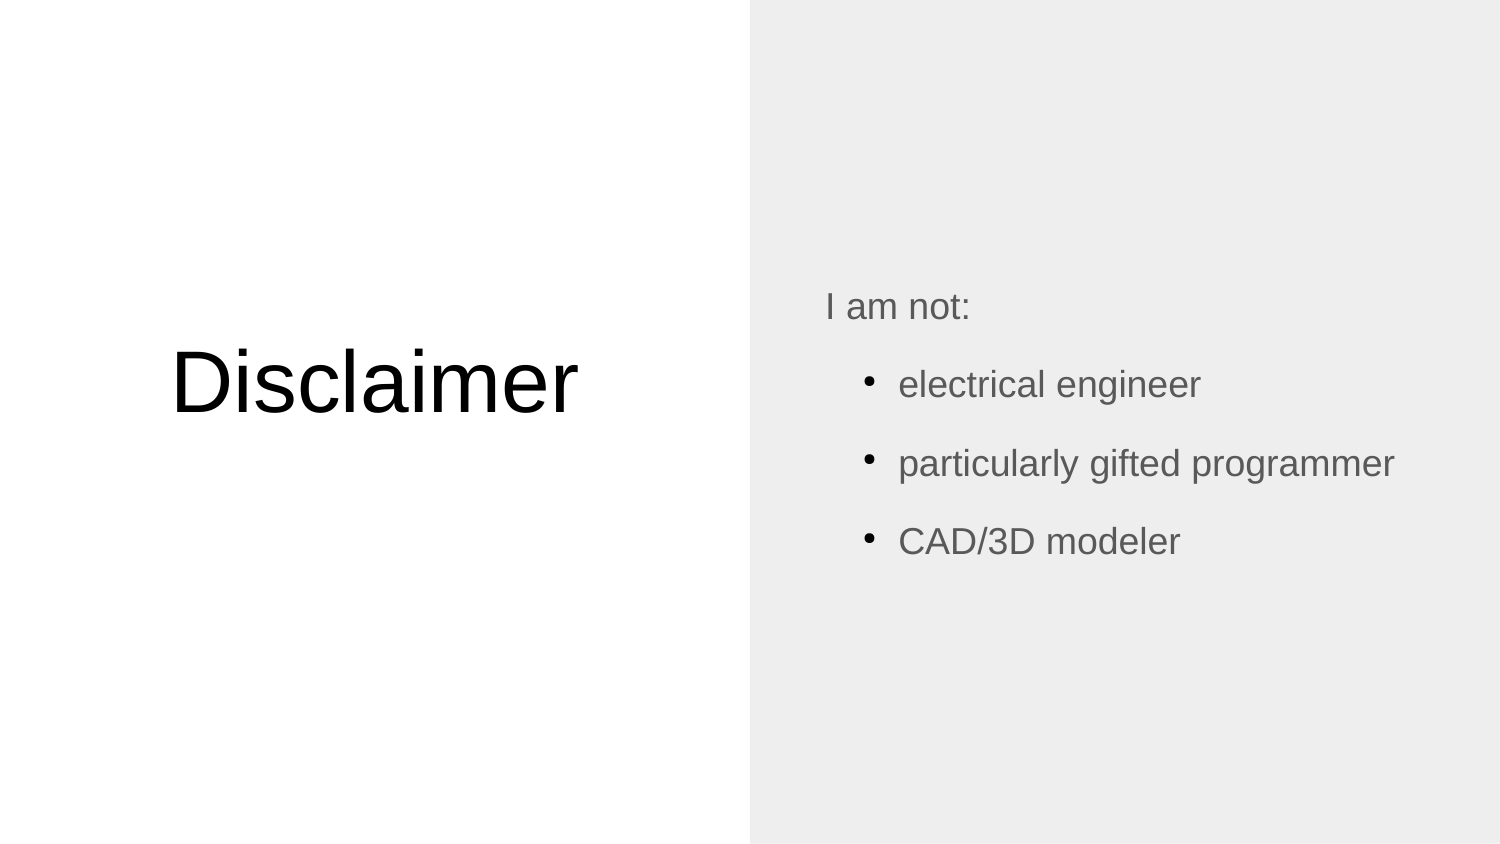

I am not:
electrical engineer
particularly gifted programmer
CAD/3D modeler
# Disclaimer